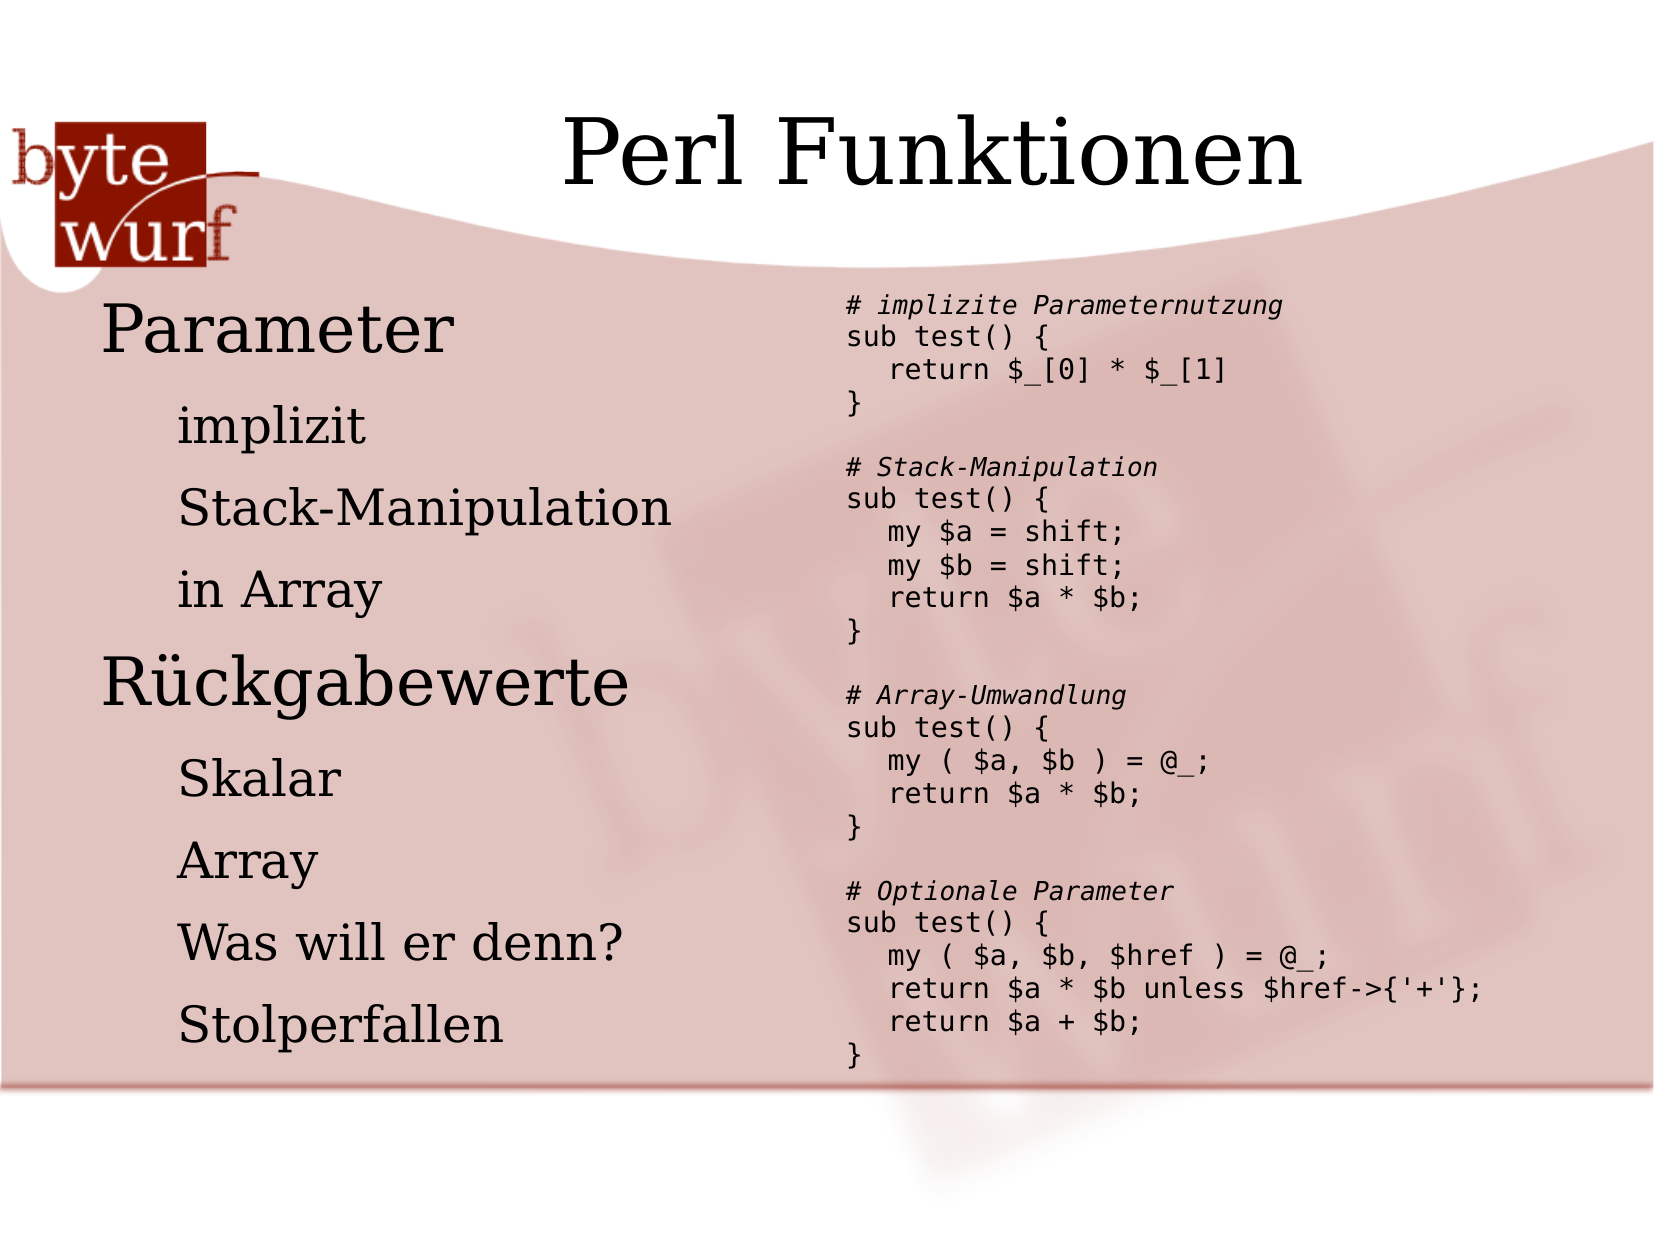

# Perl Funktionen
Parameter
implizit
Stack-Manipulation
in Array
Rückgabewerte
Skalar
Array
Was will er denn?
Stolperfallen